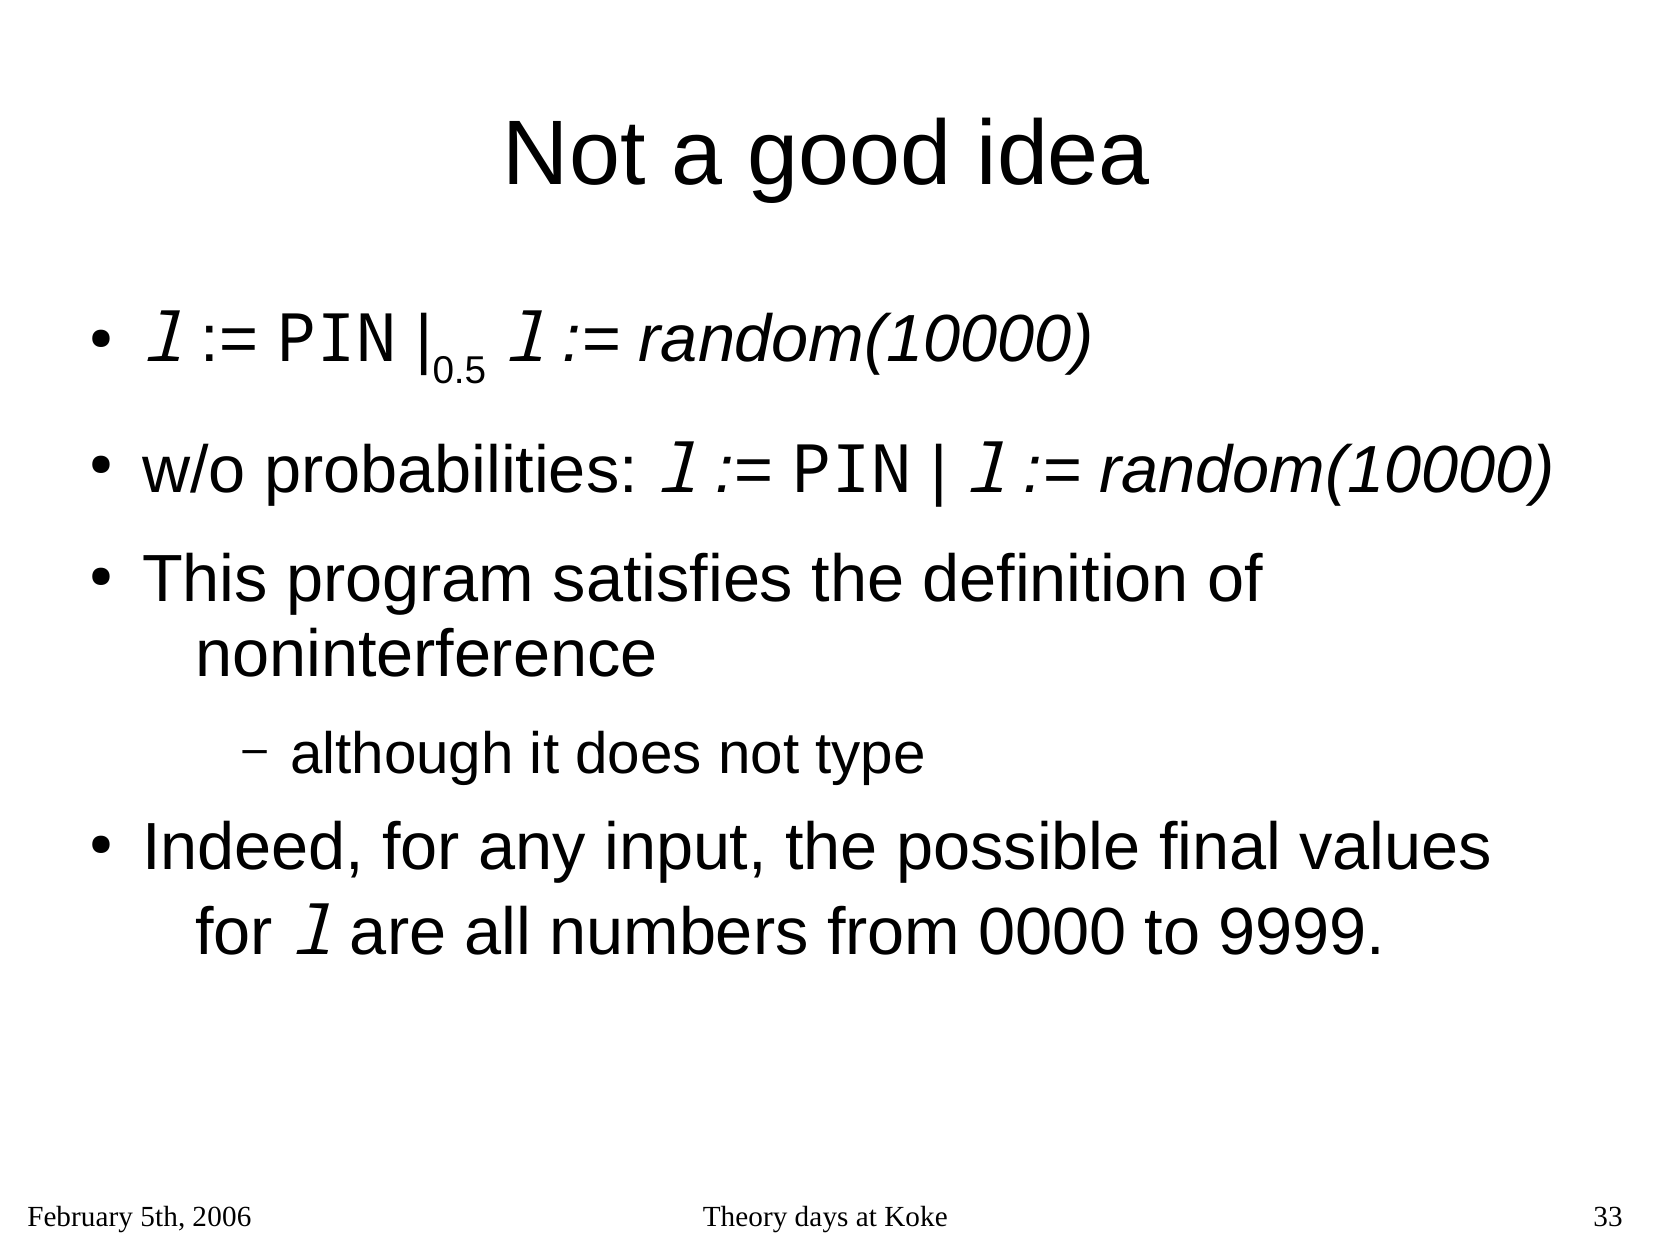

# Not a good idea
l := PIN |0.5 l := random(10000)
w/o probabilities: l := PIN | l := random(10000)
This program satisfies the definition of noninterference
although it does not type
Indeed, for any input, the possible final values for l are all numbers from 0000 to 9999.
February 5th, 2006
Theory days at Koke
33